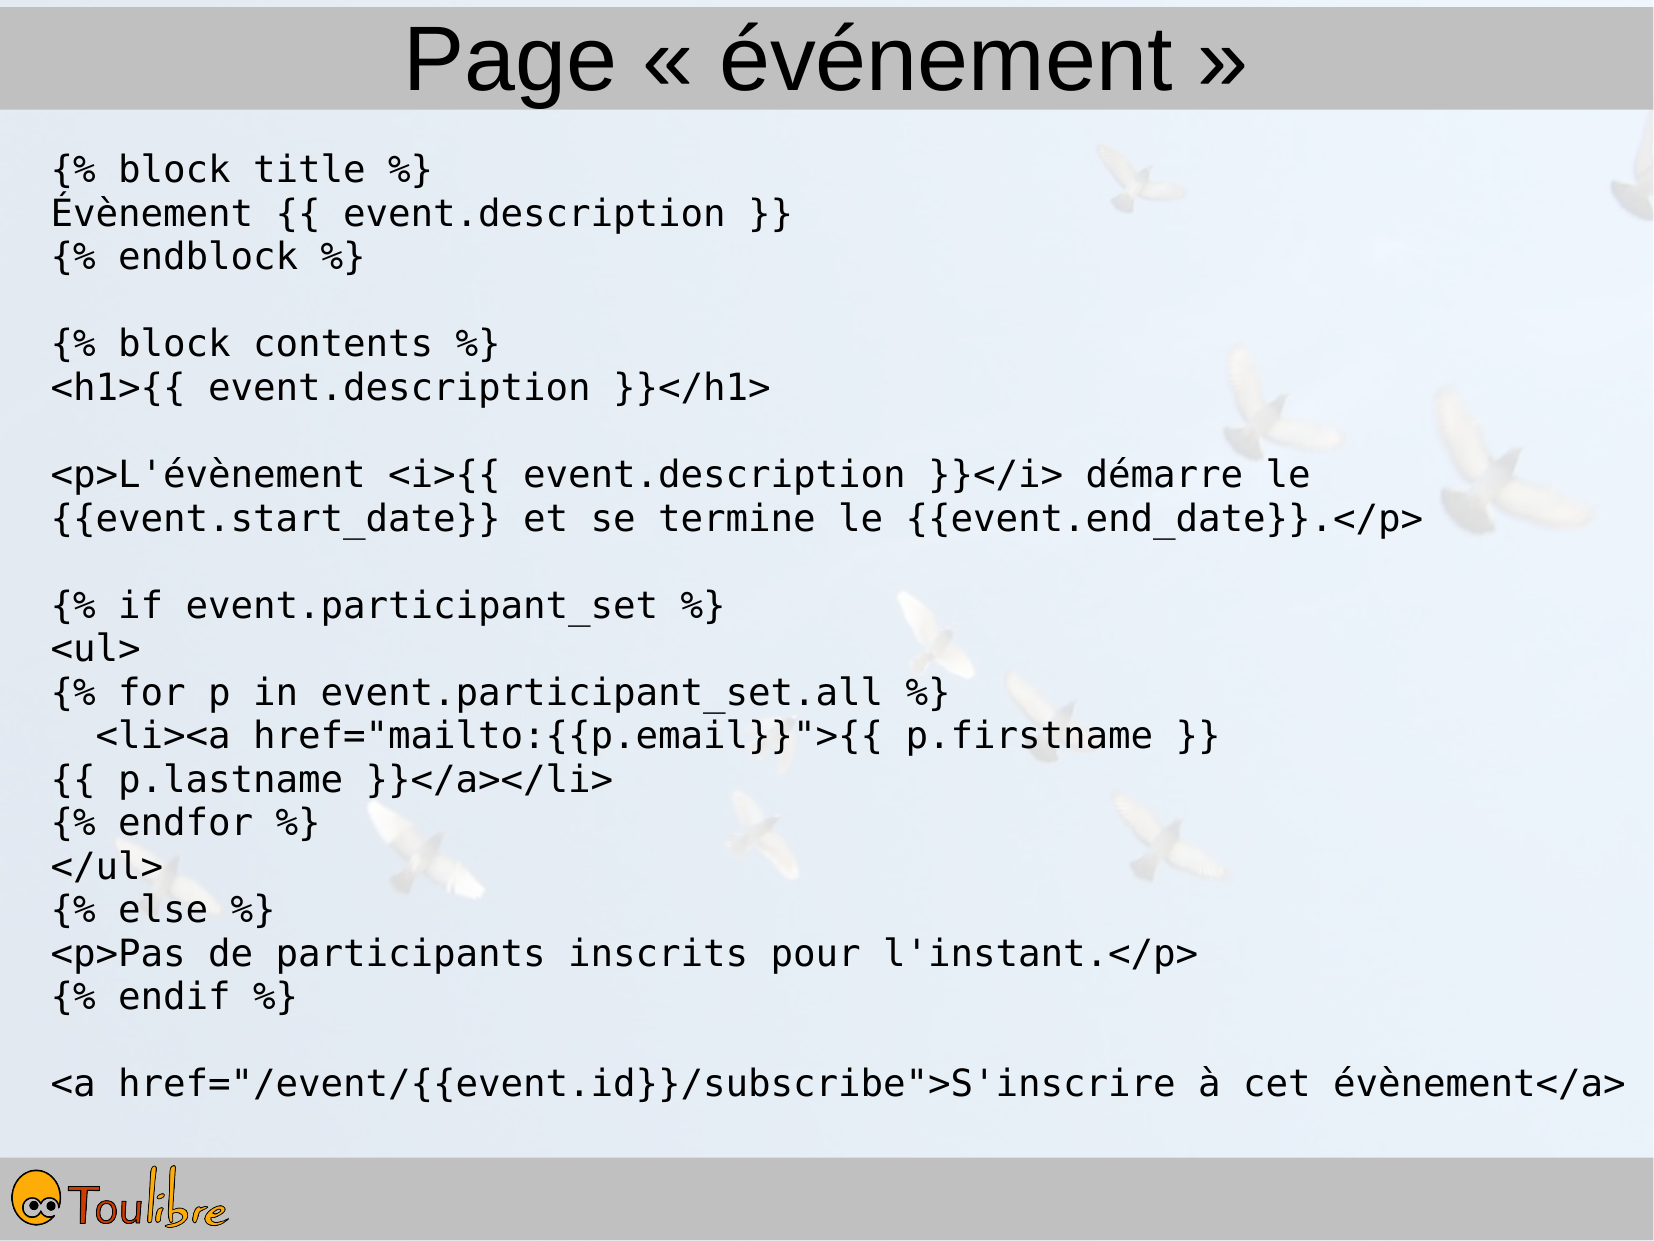

# Page « événement »
{% block title %}
Évènement {{ event.description }}
{% endblock %}
{% block contents %}
<h1>{{ event.description }}</h1>
<p>L'évènement <i>{{ event.description }}</i> démarre le
{{event.start_date}} et se termine le {{event.end_date}}.</p>
{% if event.participant_set %}
<ul>
{% for p in event.participant_set.all %}
 <li><a href="mailto:{{p.email}}">{{ p.firstname }} {{ p.lastname }}</a></li>
{% endfor %}
</ul>
{% else %}
<p>Pas de participants inscrits pour l'instant.</p>
{% endif %}
<a href="/event/{{event.id}}/subscribe">S'inscrire à cet évènement</a>